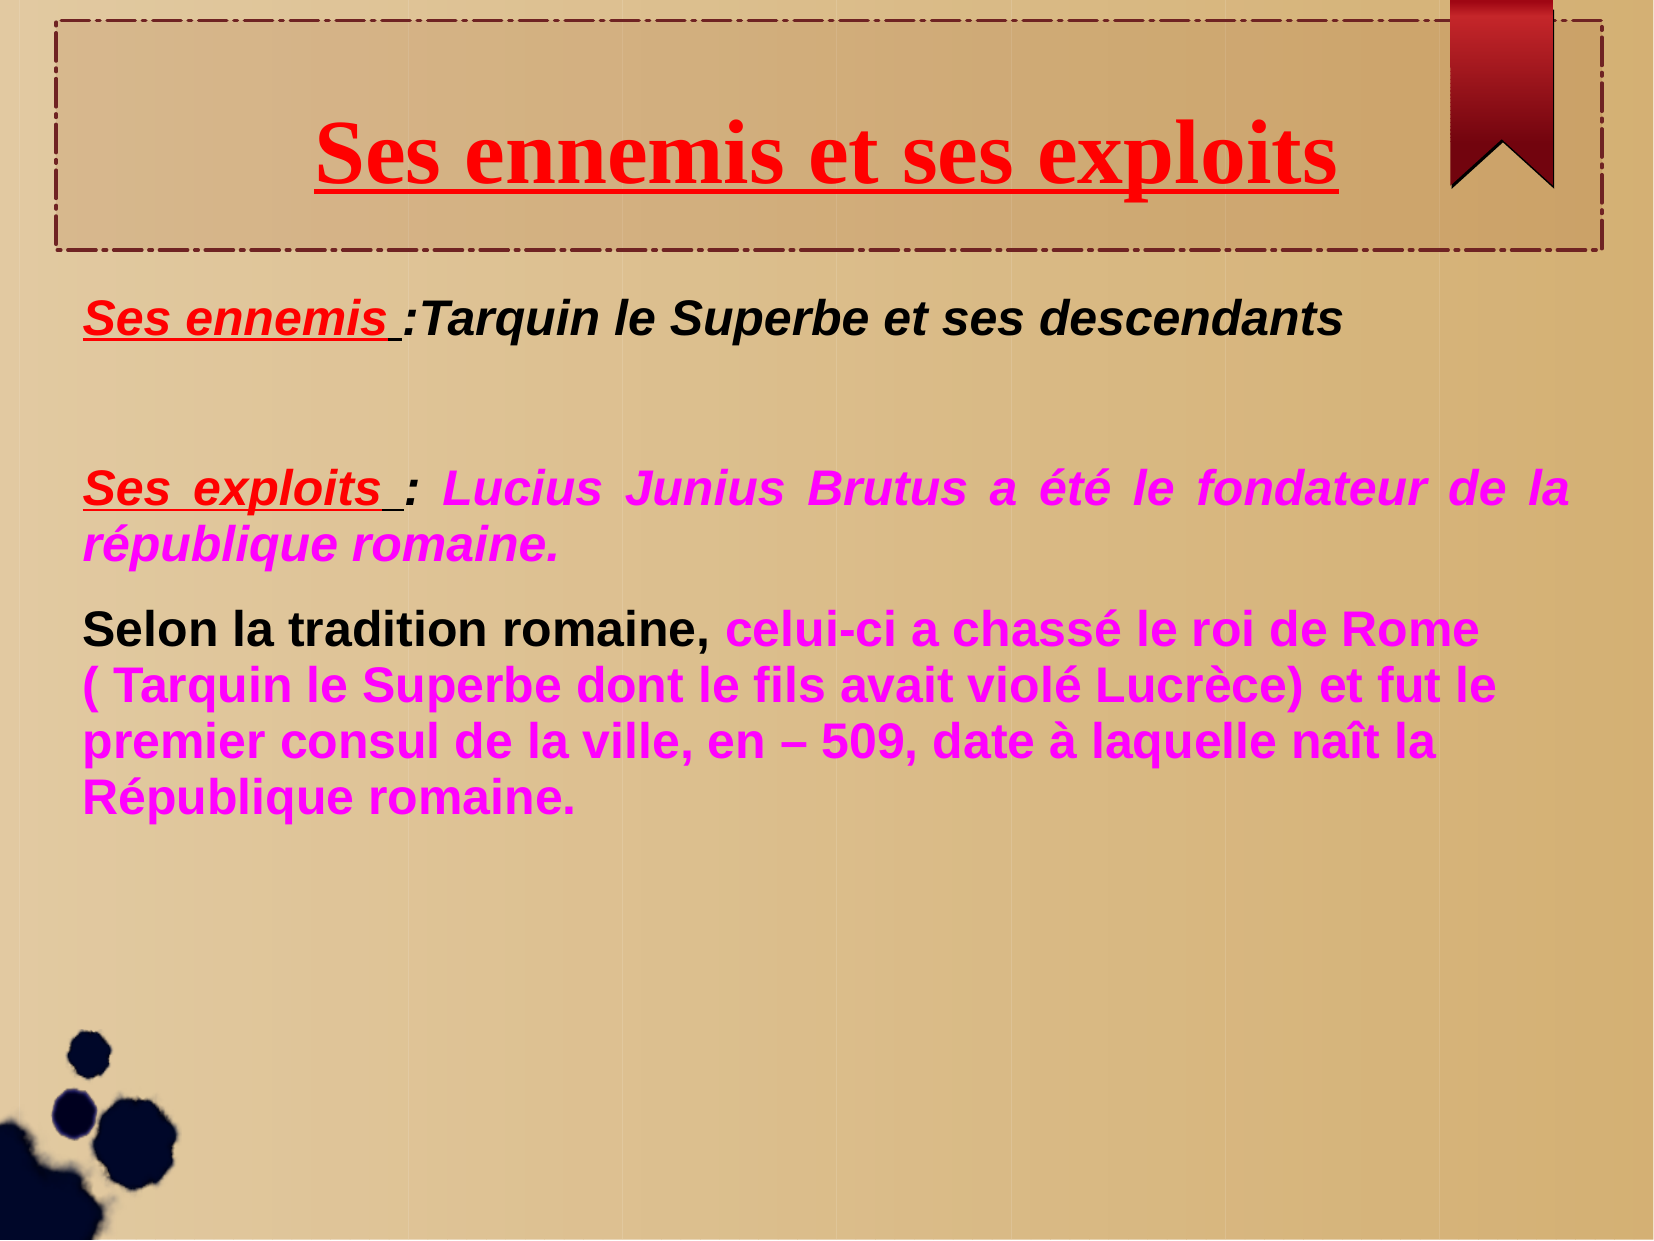

# Ses ennemis et ses exploits
Ses ennemis :Tarquin le Superbe et ses descendants
Ses exploits : Lucius Junius Brutus a été le fondateur de la république romaine.
Selon la tradition romaine, celui-ci a chassé le roi de Rome ( Tarquin le Superbe dont le fils avait violé Lucrèce) et fut le premier consul de la ville, en – 509, date à laquelle naît la République romaine.